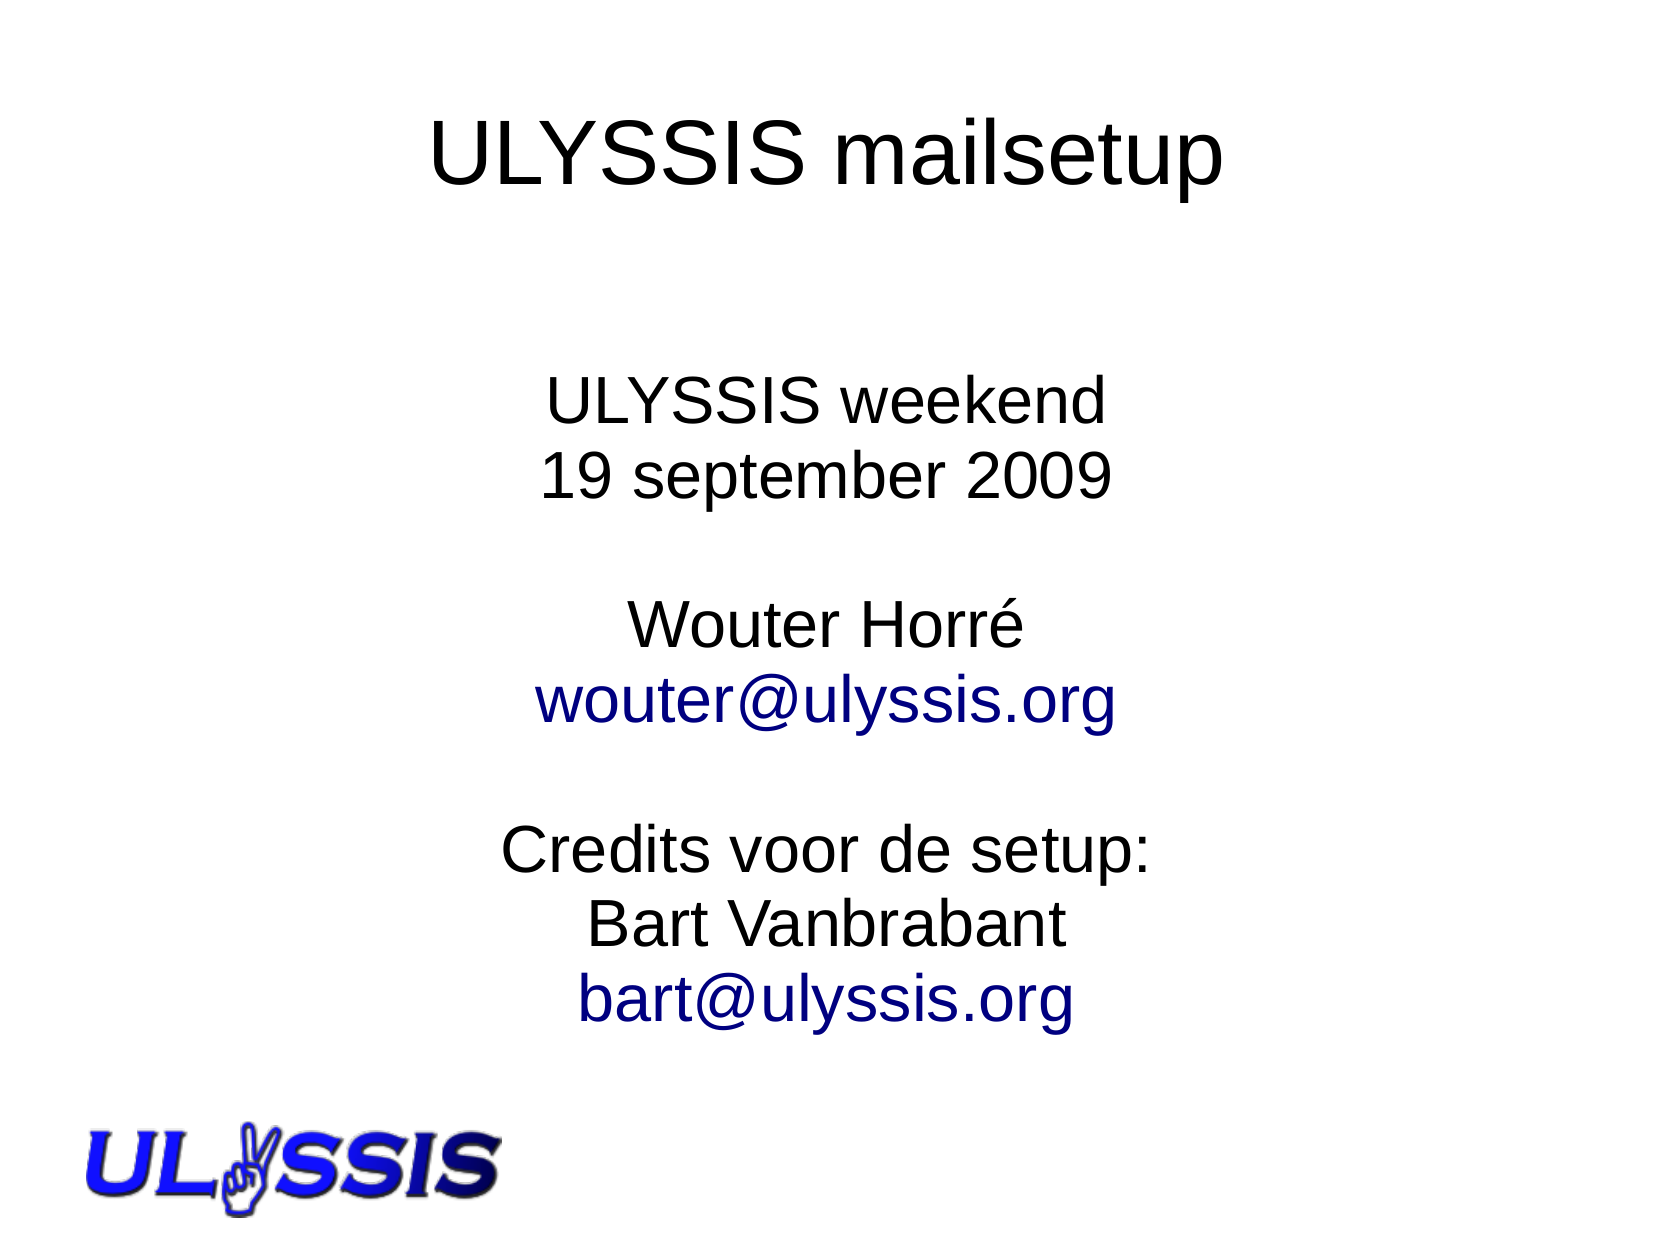

# ULYSSIS mailsetup
ULYSSIS weekend
19 september 2009
Wouter Horré
wouter@ulyssis.org
Credits voor de setup:
Bart Vanbrabant
bart@ulyssis.org